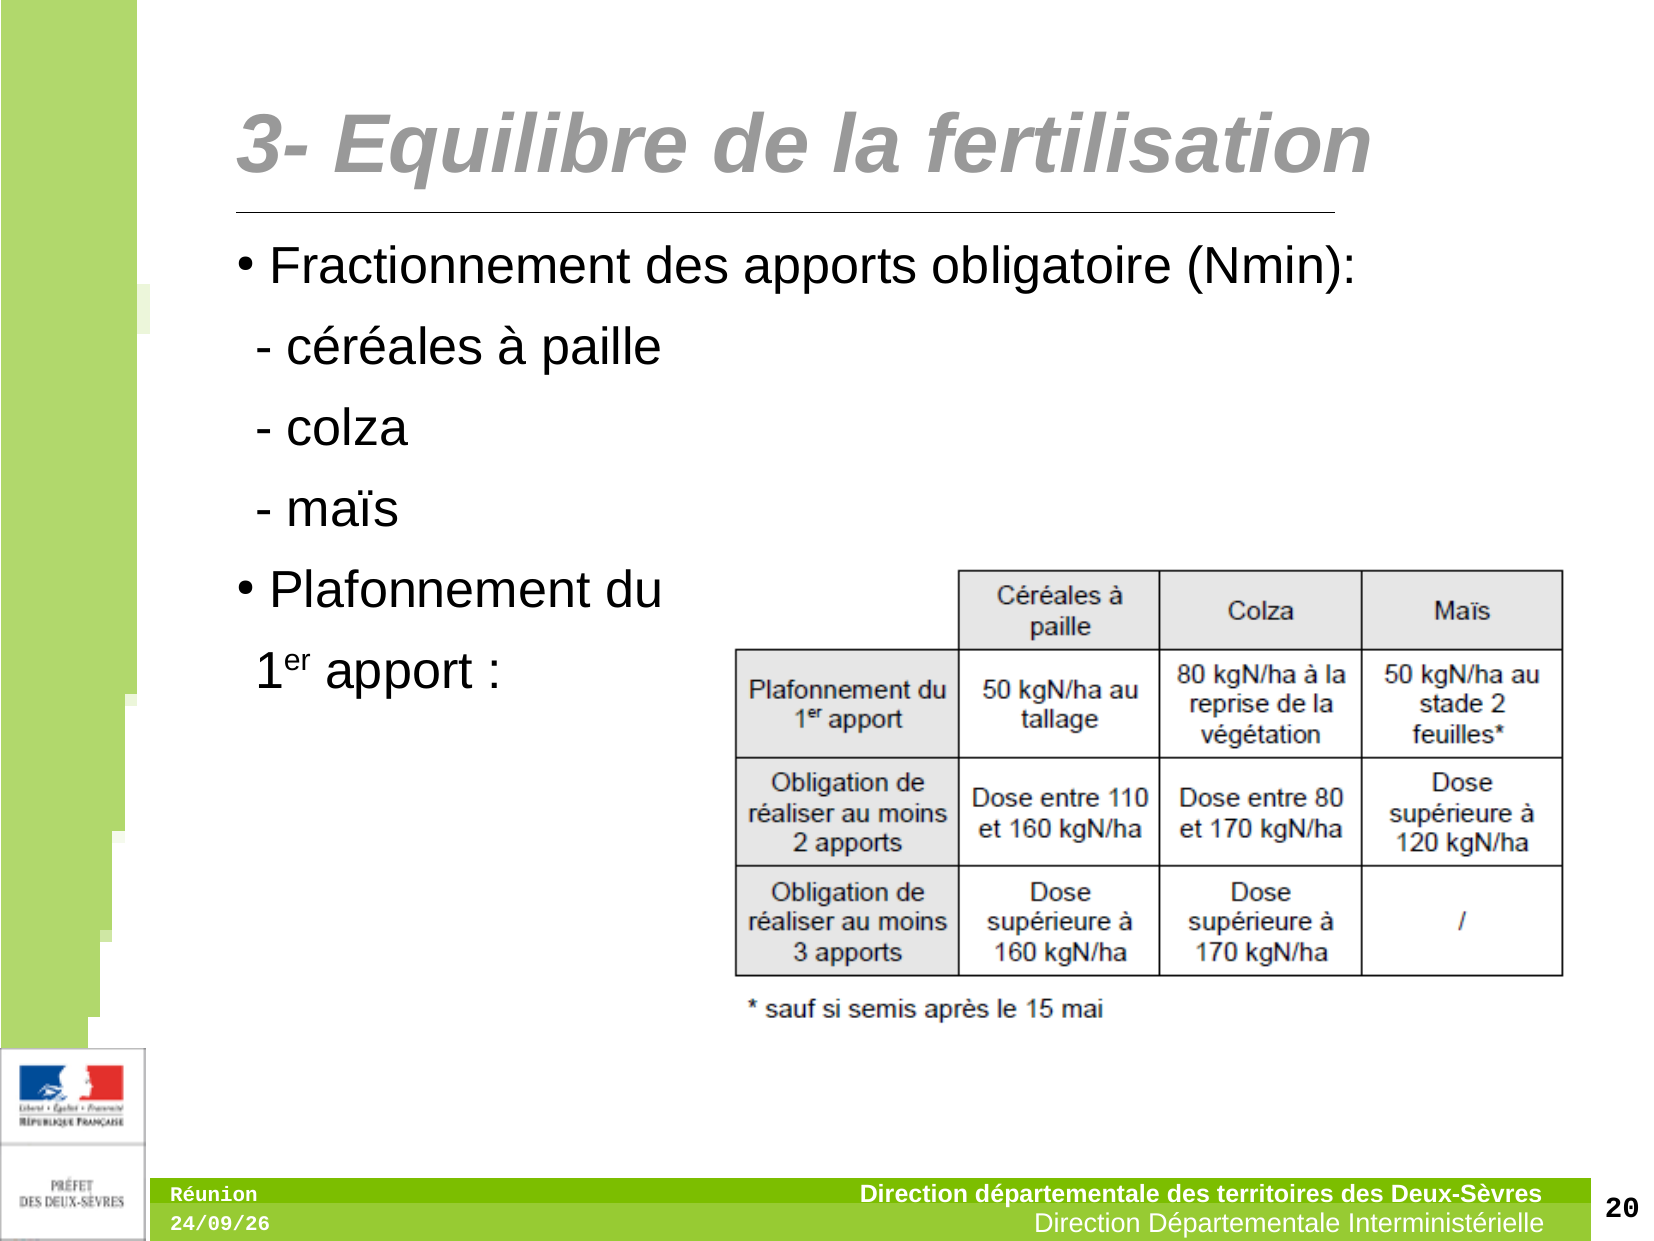

# 3- Equilibre de la fertilisation
 Fractionnement des apports obligatoire (Nmin):
- céréales à paille
- colza
- maïs
 Plafonnement du
1er apport :
Réunion